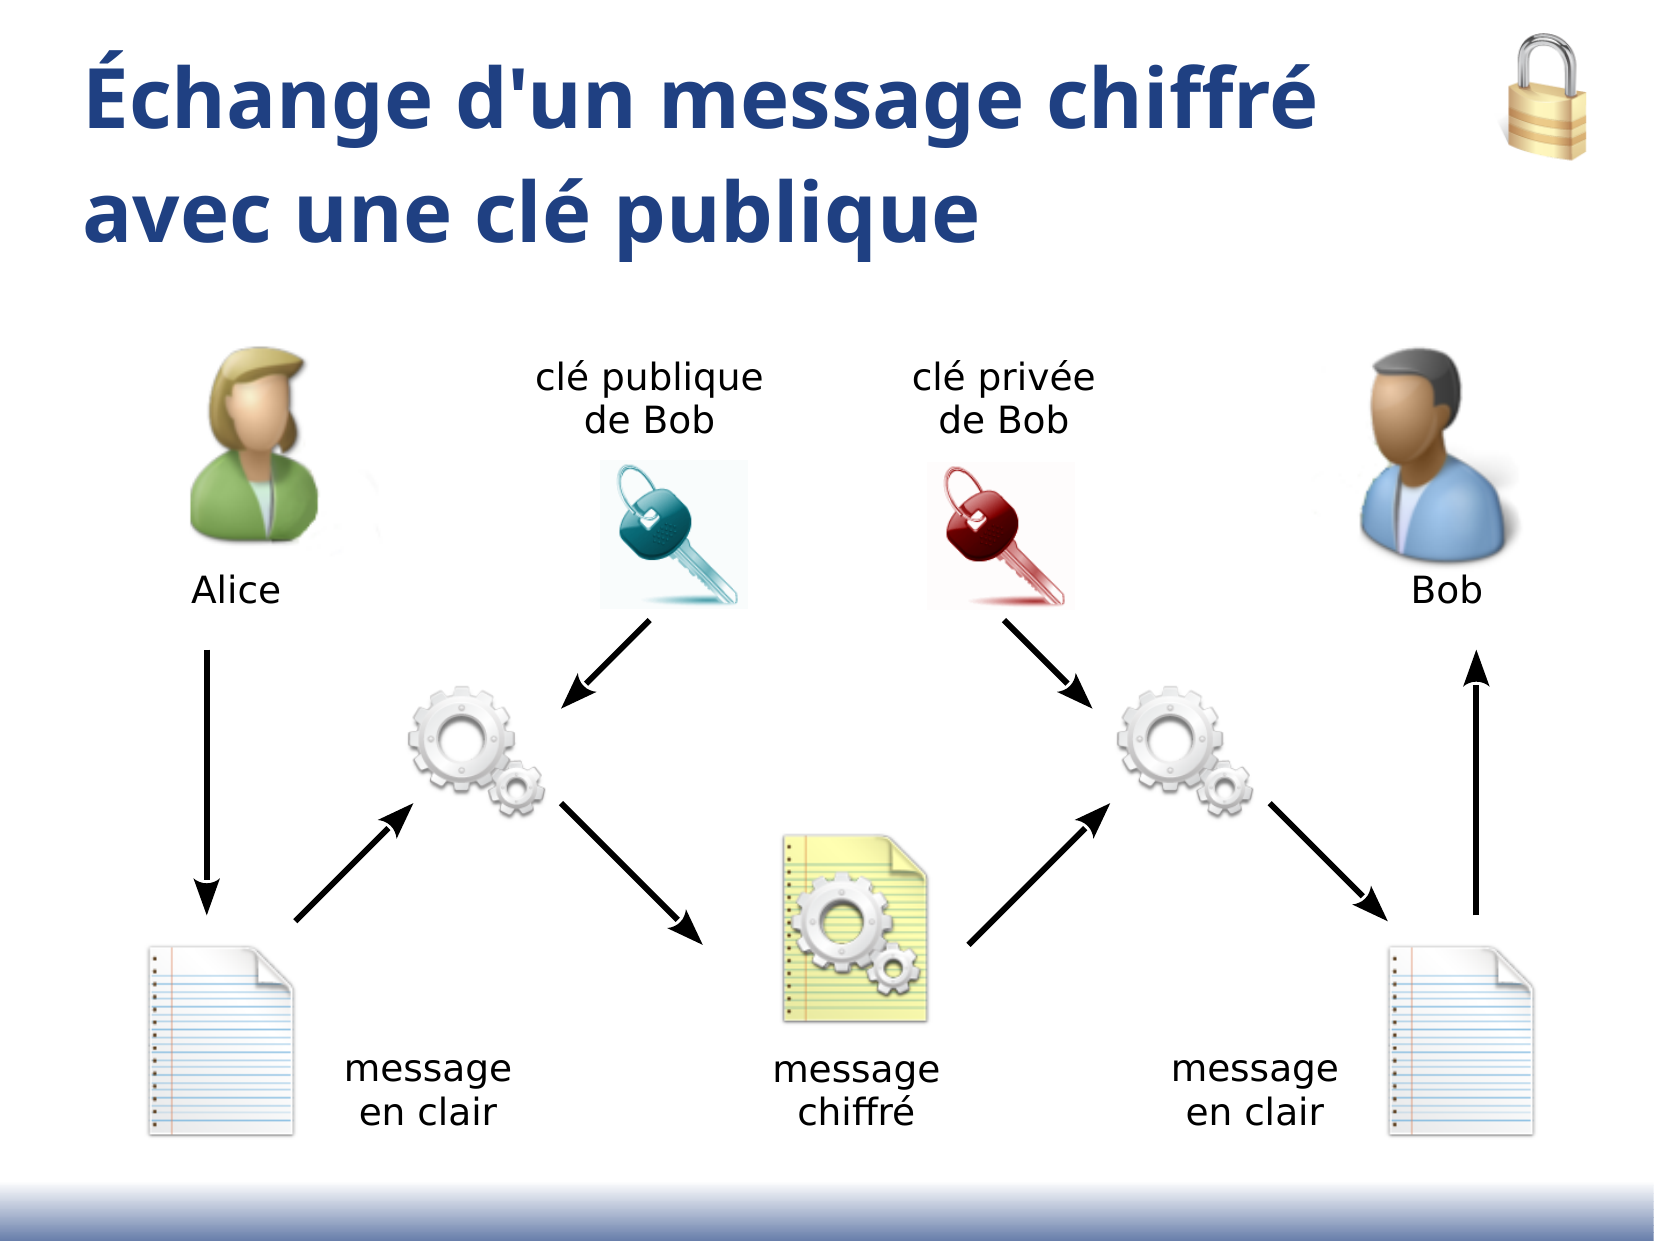

# Échange d'un message chiffré avec une clé publique
Alice
Bob
clé publique
de Bob
clé privée
de Bob
message en clair
message en clair
message chiffré